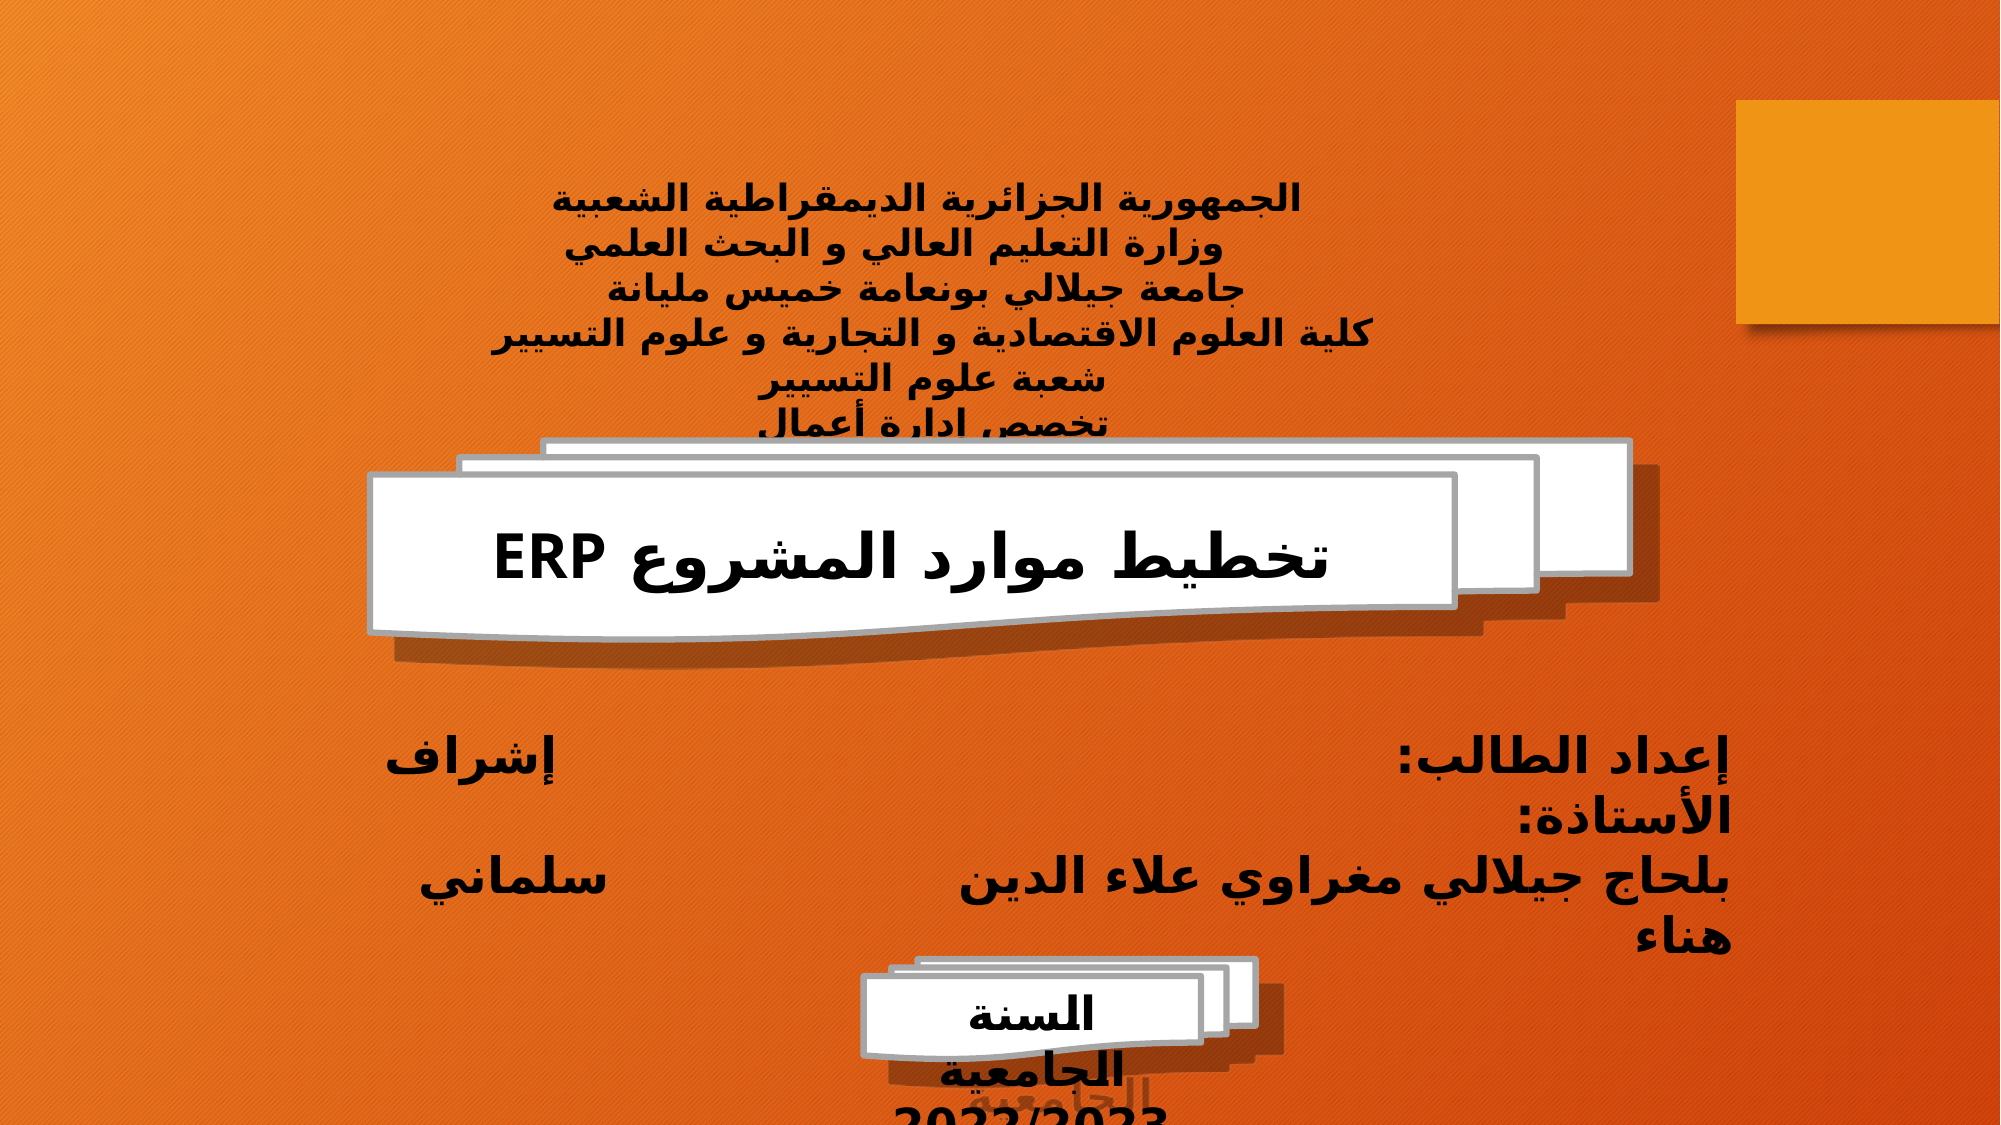

الجمهورية الجزائرية الديمقراطية الشعبية
 وزارة التعليم العالي و البحث العلمي
جامعة جيلالي بونعامة خميس مليانة
كلية العلوم الاقتصادية و التجارية و علوم التسيير
شعبة علوم التسيير
تخصص إدارة أعمال
تخطيط موارد المشروع ERP
إعداد الطالب: إشراف الأستاذة:
بلحاج جيلالي مغراوي علاء الدين سلماني هناء
السنة الجامعية 2022/2023